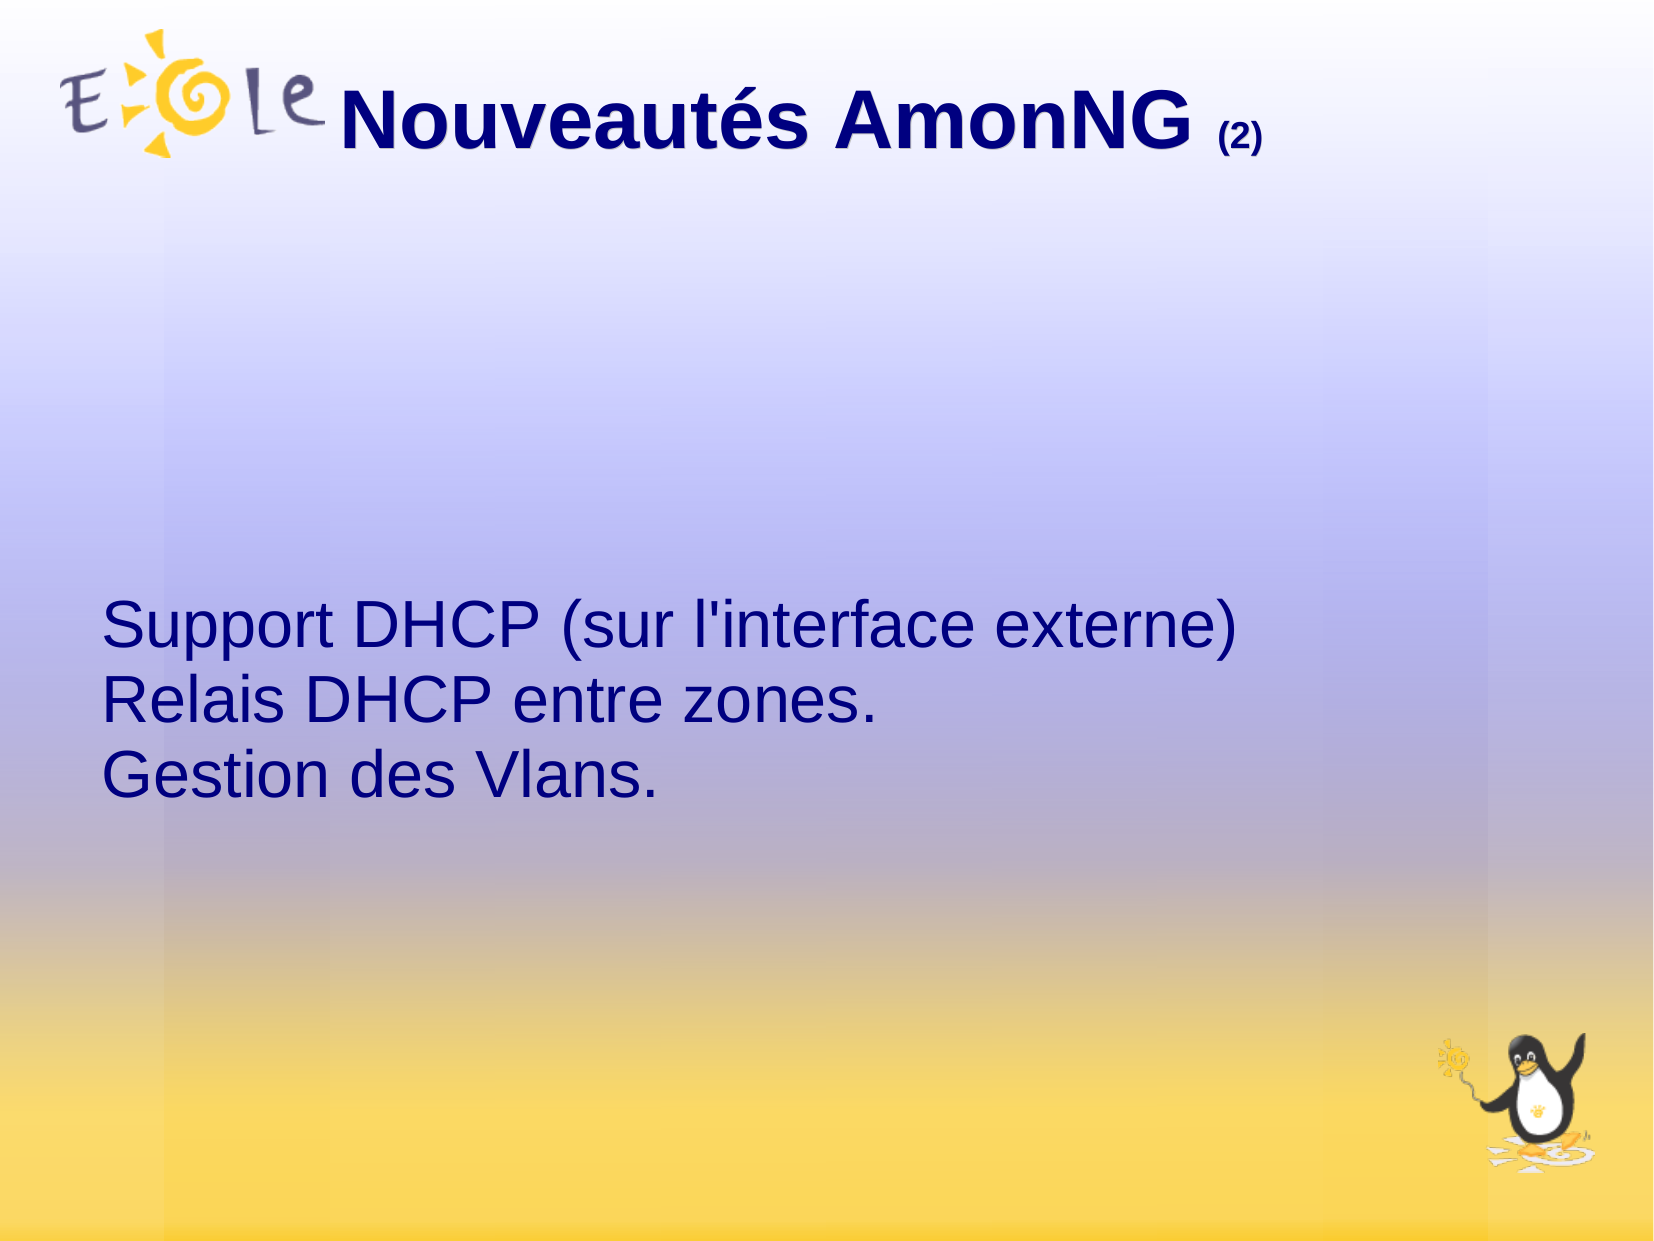

Nouveautés AmonNG (2)
# Support DHCP (sur l'interface externe)
 Relais DHCP entre zones.
 Gestion des Vlans.